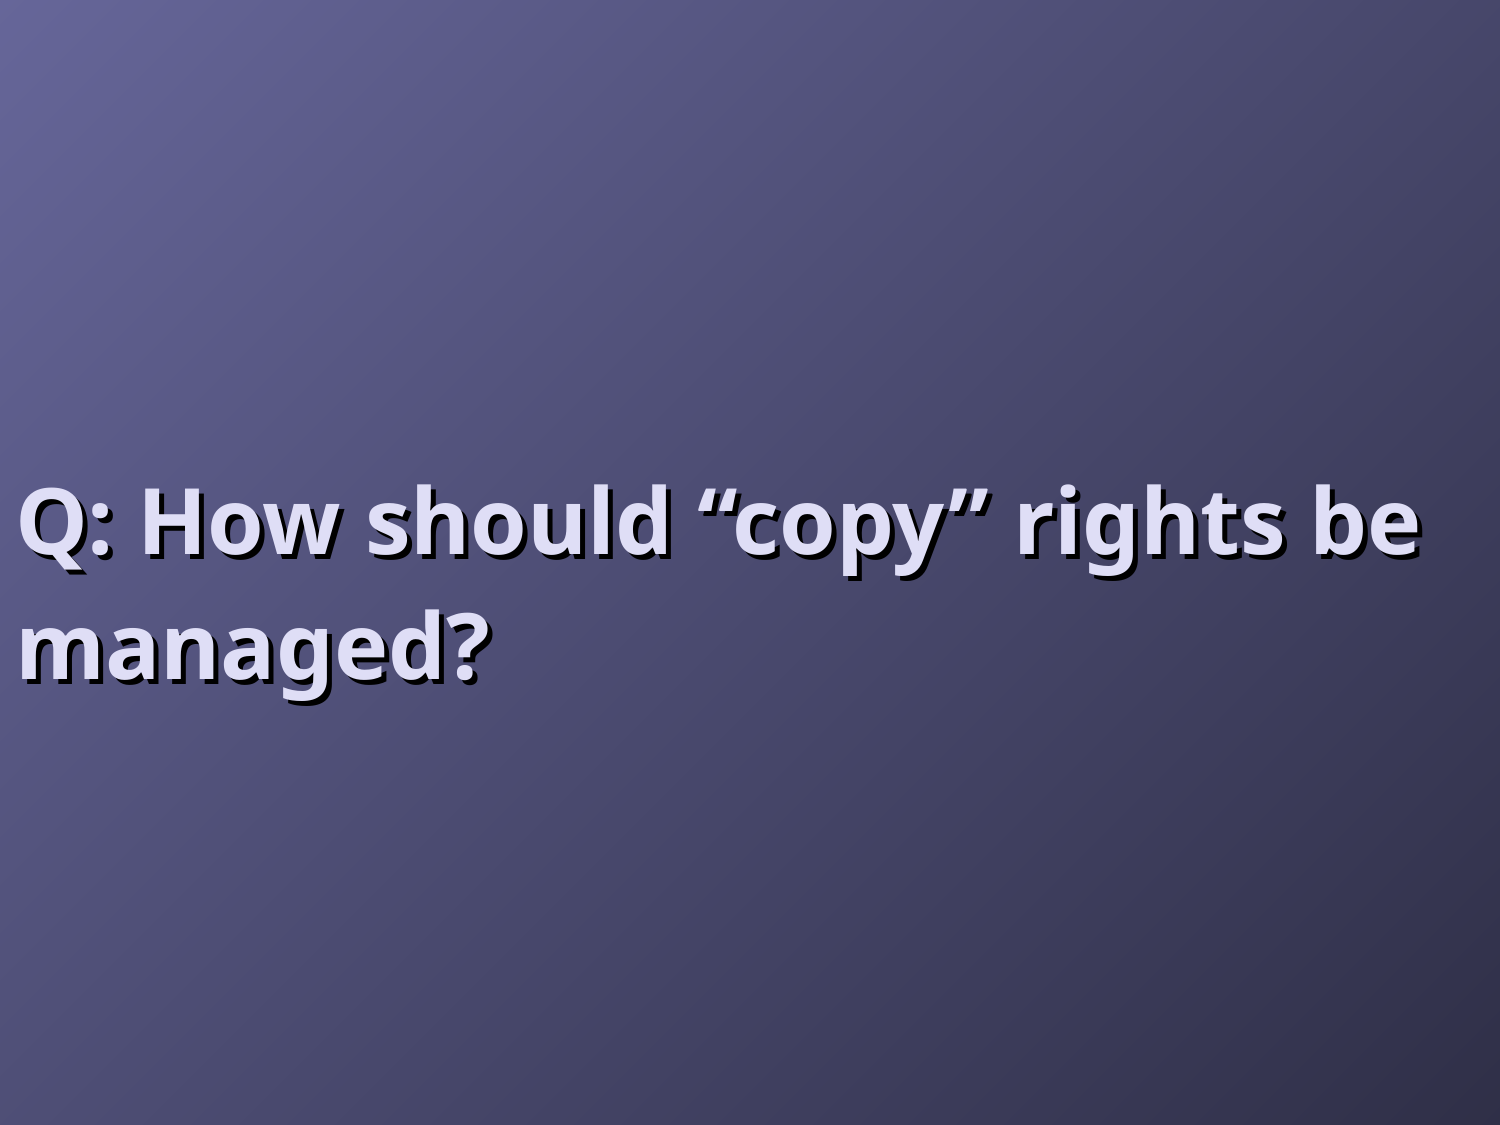

# Q: How should “copy” rights be managed?